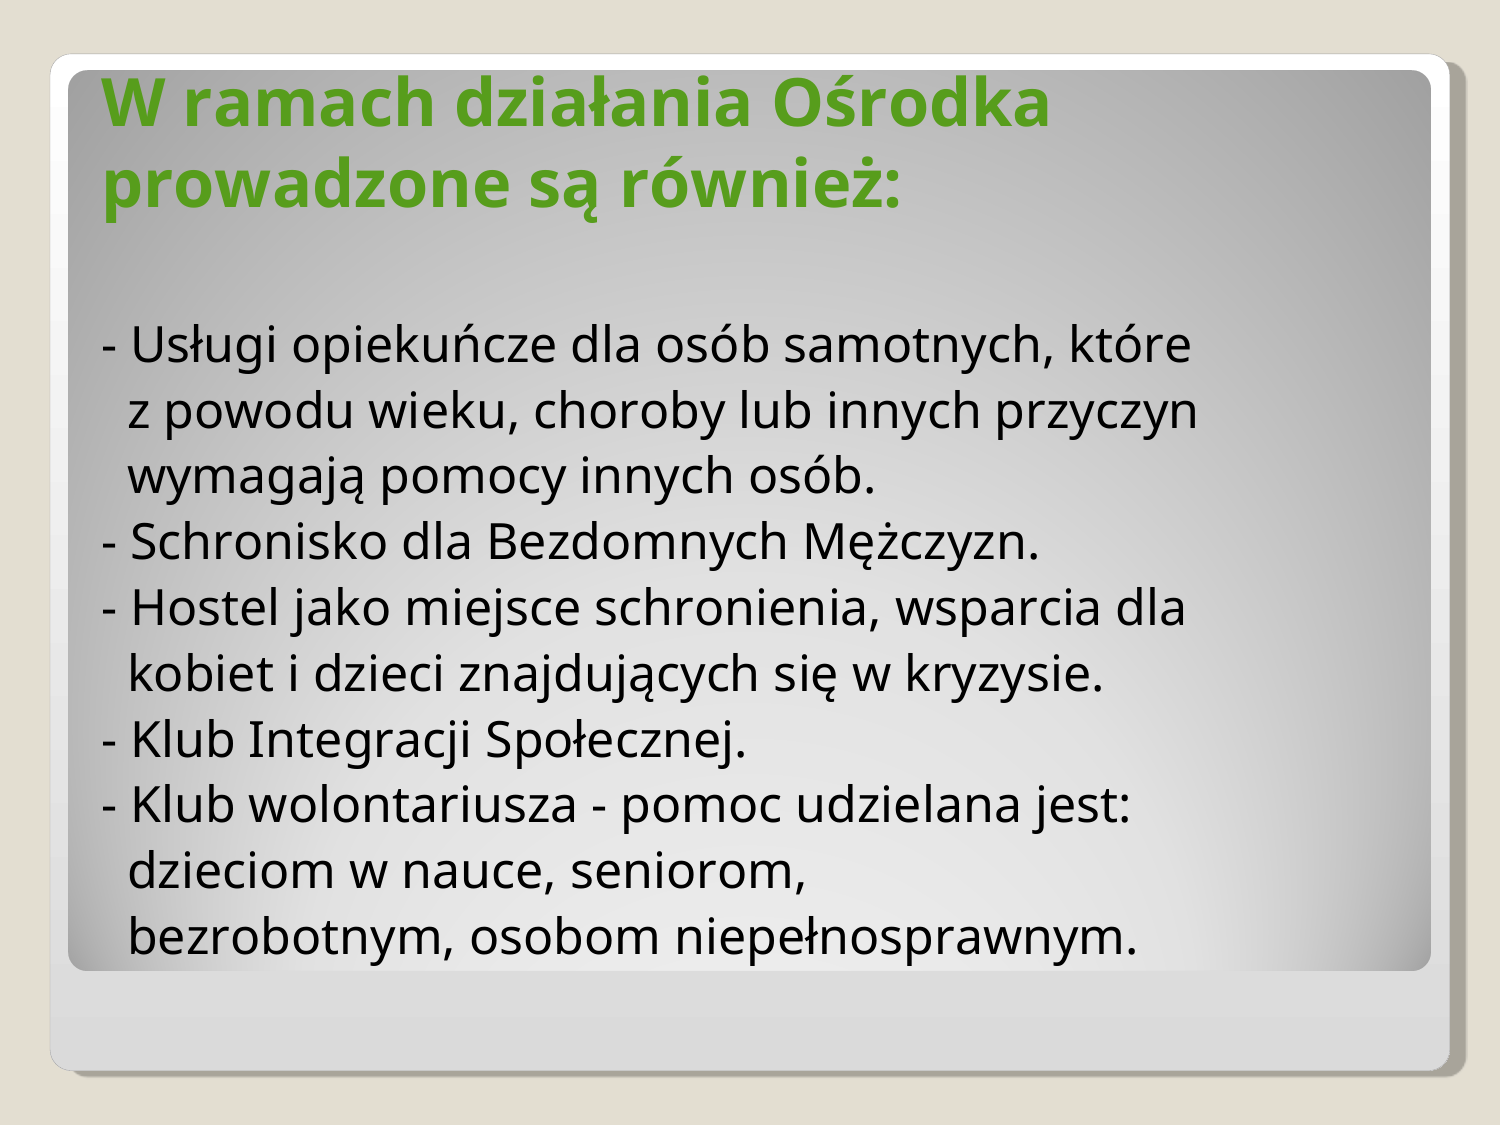

W ramach działania Ośrodka prowadzone są również:
- Usługi opiekuńcze dla osób samotnych, które
 z powodu wieku, choroby lub innych przyczyn
 wymagają pomocy innych osób.
- Schronisko dla Bezdomnych Mężczyzn.
- Hostel jako miejsce schronienia, wsparcia dla
 kobiet i dzieci znajdujących się w kryzysie.
- Klub Integracji Społecznej.
- Klub wolontariusza - pomoc udzielana jest:
 dzieciom w nauce, seniorom,
 bezrobotnym, osobom niepełnosprawnym.